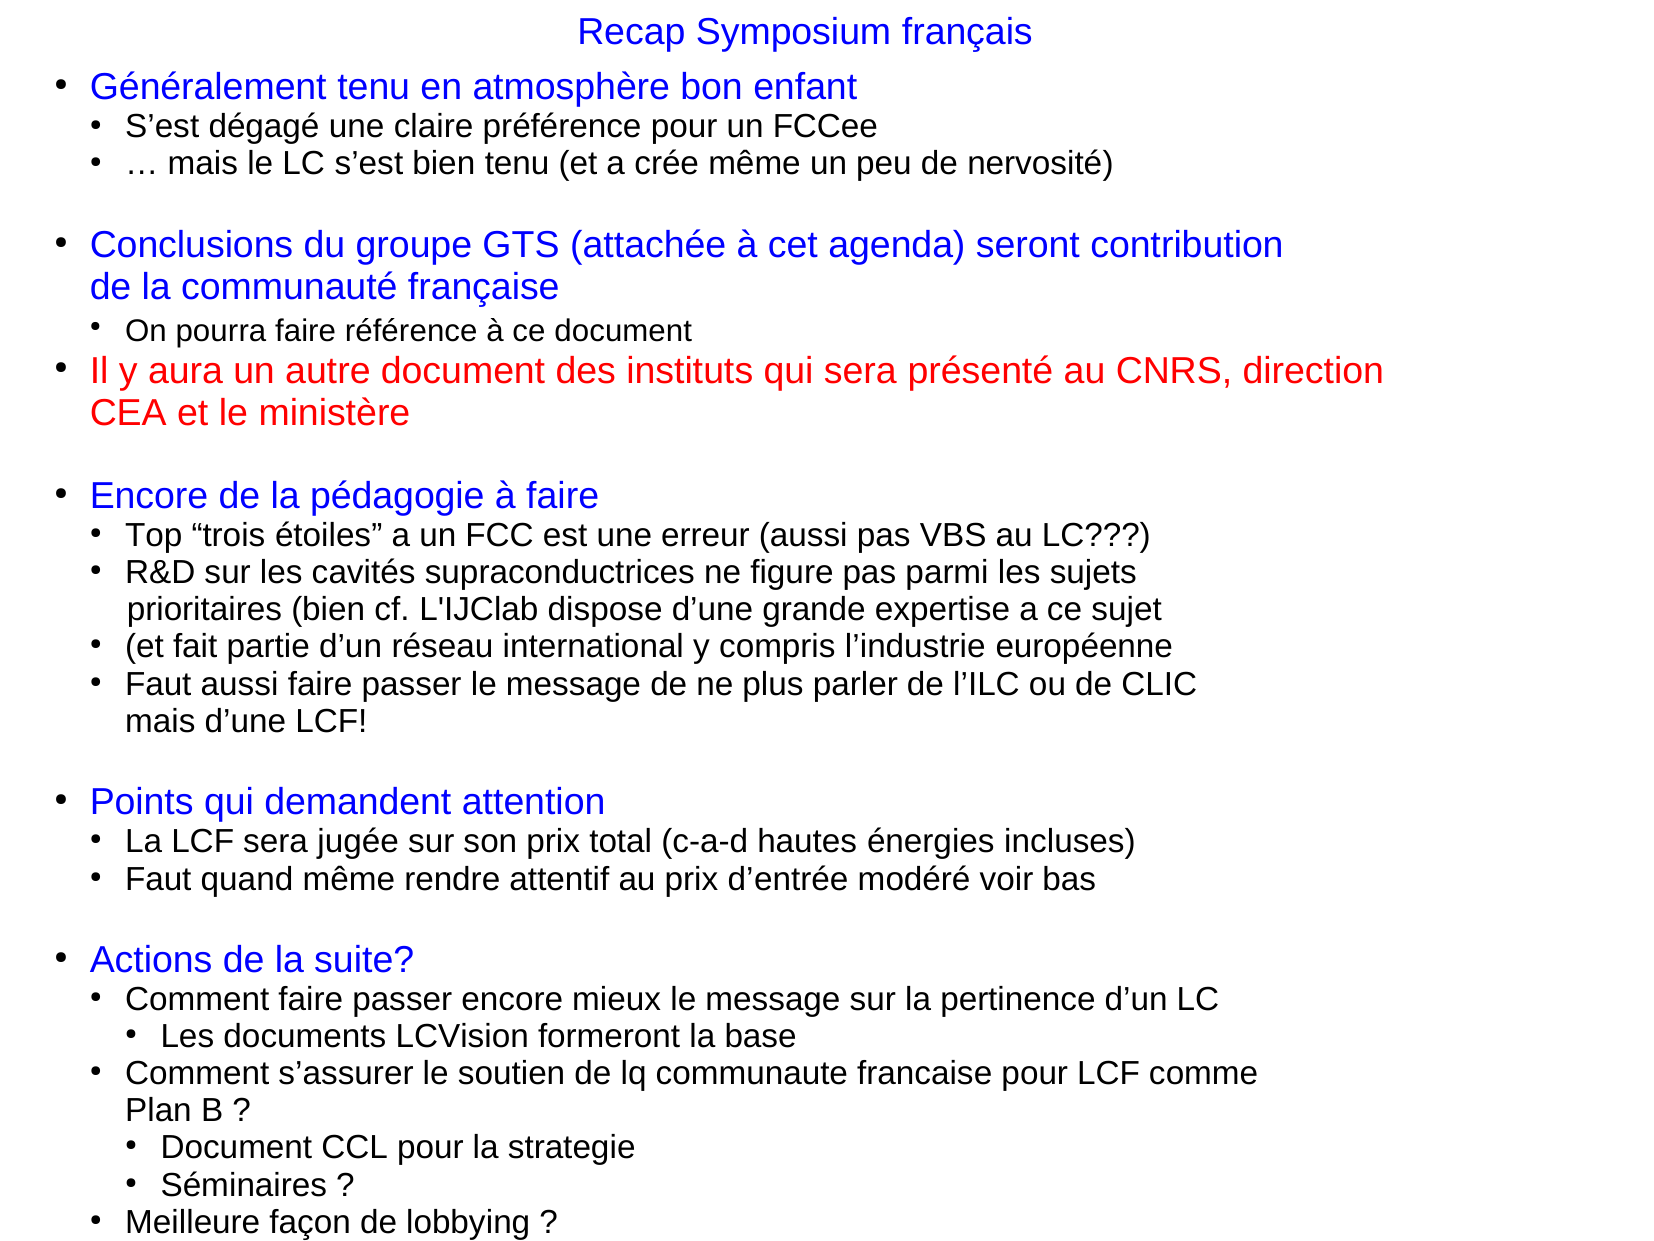

Recap Symposium français
Généralement tenu en atmosphère bon enfant
S’est dégagé une claire préférence pour un FCCee
… mais le LC s’est bien tenu (et a crée même un peu de nervosité)
Conclusions du groupe GTS (attachée à cet agenda) seront contribution
de la communauté française
On pourra faire référence à ce document
Il y aura un autre document des instituts qui sera présenté au CNRS, direction
CEA et le ministère
Encore de la pédagogie à faire
Top “trois étoiles” a un FCC est une erreur (aussi pas VBS au LC???)
R&D sur les cavités supraconductrices ne figure pas parmi les sujets
 prioritaires (bien cf. L'IJClab dispose d’une grande expertise a ce sujet
(et fait partie d’un réseau international y compris l’industrie européenne
Faut aussi faire passer le message de ne plus parler de l’ILC ou de CLIC
mais d’une LCF!
Points qui demandent attention
La LCF sera jugée sur son prix total (c-a-d hautes énergies incluses)
Faut quand même rendre attentif au prix d’entrée modéré voir bas
Actions de la suite?
Comment faire passer encore mieux le message sur la pertinence d’un LC
Les documents LCVision formeront la base
Comment s’assurer le soutien de lq communaute francaise pour LCF comme
Plan B ?
Document CCL pour la strategie
Séminaires ?
Meilleure façon de lobbying ?